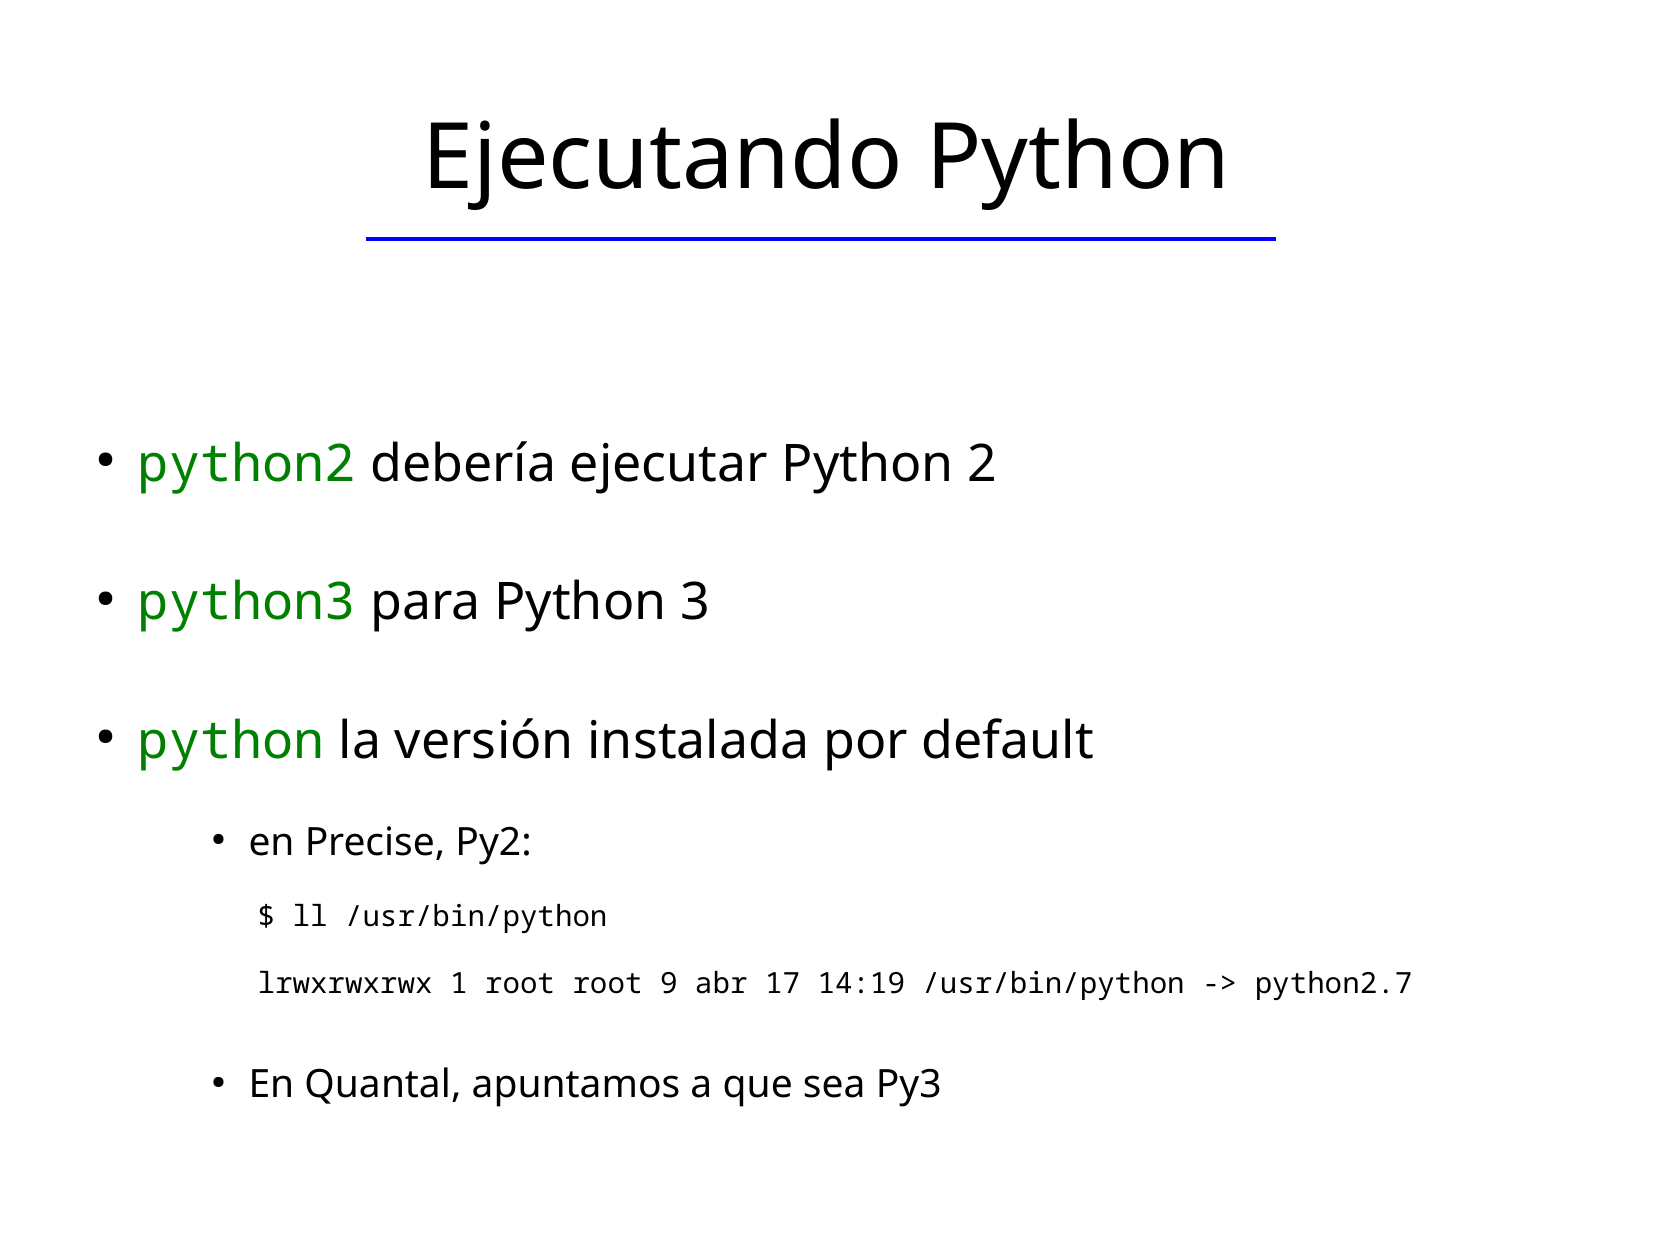

# Ejecutando Python
python2 debería ejecutar Python 2
python3 para Python 3
python la versión instalada por default
en Precise, Py2:
 $ ll /usr/bin/python
 lrwxrwxrwx 1 root root 9 abr 17 14:19 /usr/bin/python -> python2.7
En Quantal, apuntamos a que sea Py3